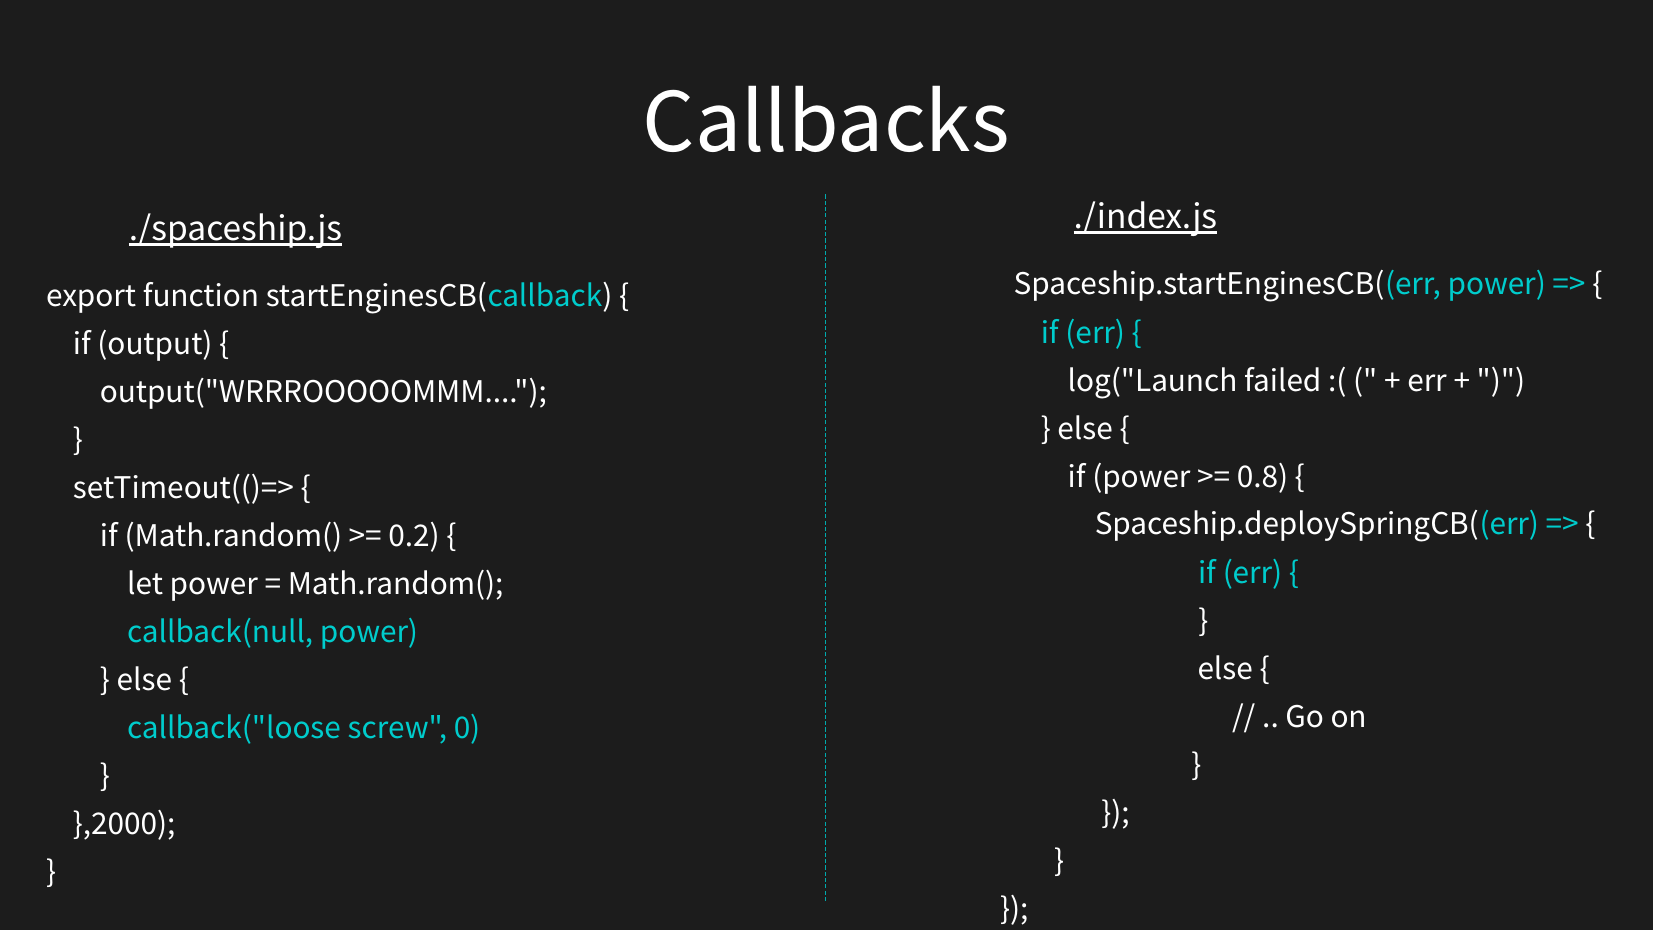

# Callbacks
./index.js
./spaceship.js
 Spaceship.startEnginesCB((err, power) => {
 if (err) {
 log("Launch failed :( (" + err + ")")
 } else {
 if (power >= 0.8) {
 Spaceship.deploySpringCB((err) => {
			 if (err) {
			 }
		 else {
			 // .. Go on
			 }
 });
 }
 });
export function startEnginesCB(callback) {
 if (output) {
 output("WRRROOOOOMMM....");
 }
 setTimeout(()=> {
 if (Math.random() >= 0.2) {
 let power = Math.random();
 callback(null, power)
 } else {
 callback("loose screw", 0)
 }
 },2000);
}